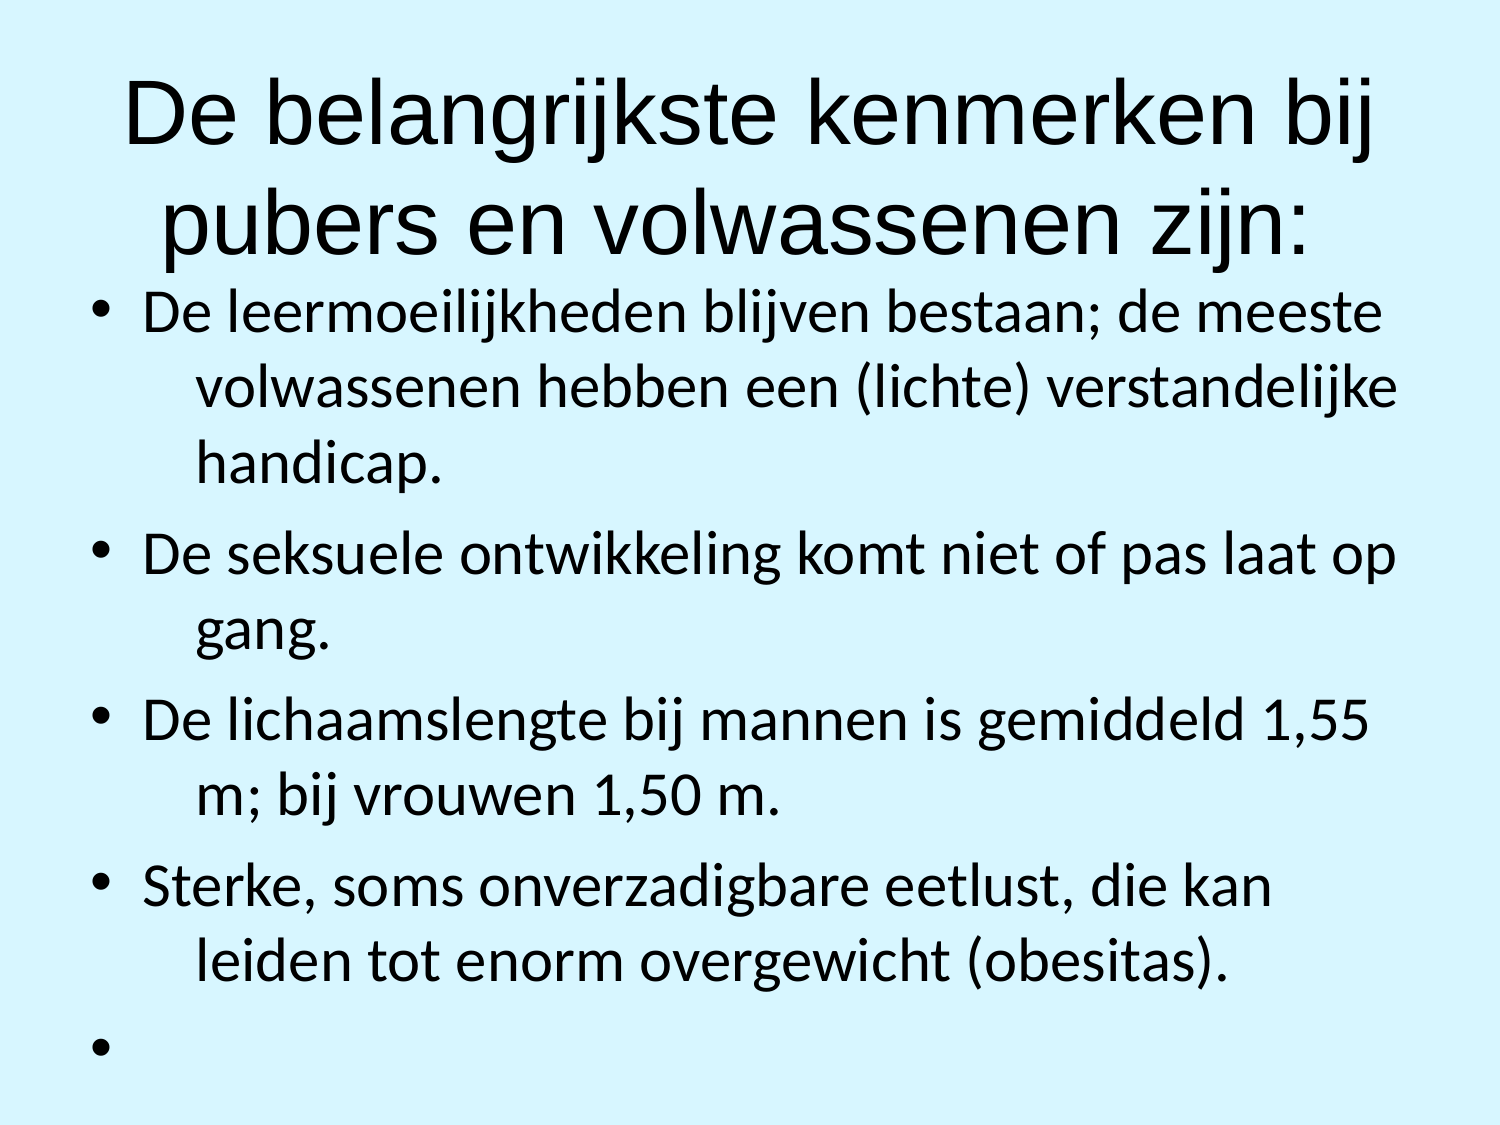

# De belangrijkste kenmerken bij pubers en volwassenen zijn:
De leermoeilijkheden blijven bestaan; de meeste volwassenen hebben een (lichte) verstandelijke handicap.
De seksuele ontwikkeling komt niet of pas laat op gang.
De lichaamslengte bij mannen is gemiddeld 1,55 m; bij vrouwen 1,50 m.
Sterke, soms onverzadigbare eetlust, die kan leiden tot enorm overgewicht (obesitas).